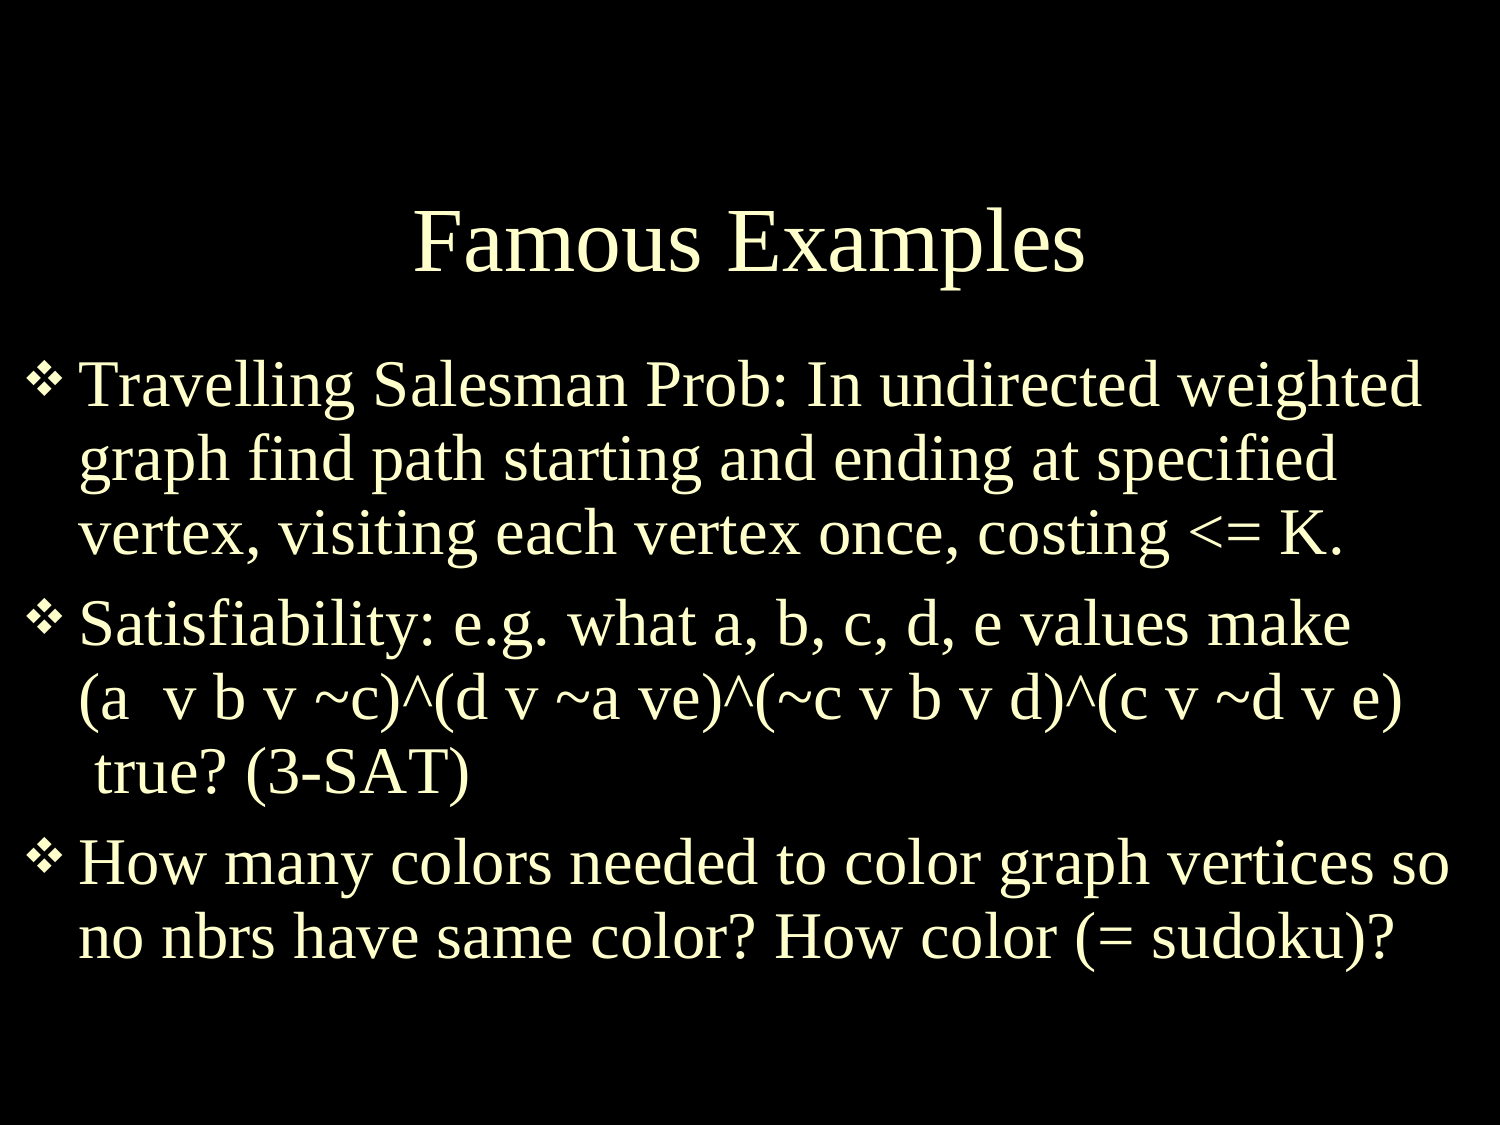

# Famous Examples
Travelling Salesman Prob: In undirected weighted graph find path starting and ending at specified vertex, visiting each vertex once, costing <= K.
Satisfiability: e.g. what a, b, c, d, e values make (a v b v ~c)^(d v ~a ve)^(~c v b v d)^(c v ~d v e) true? (3-SAT)
How many colors needed to color graph vertices so no nbrs have same color? How color (= sudoku)?